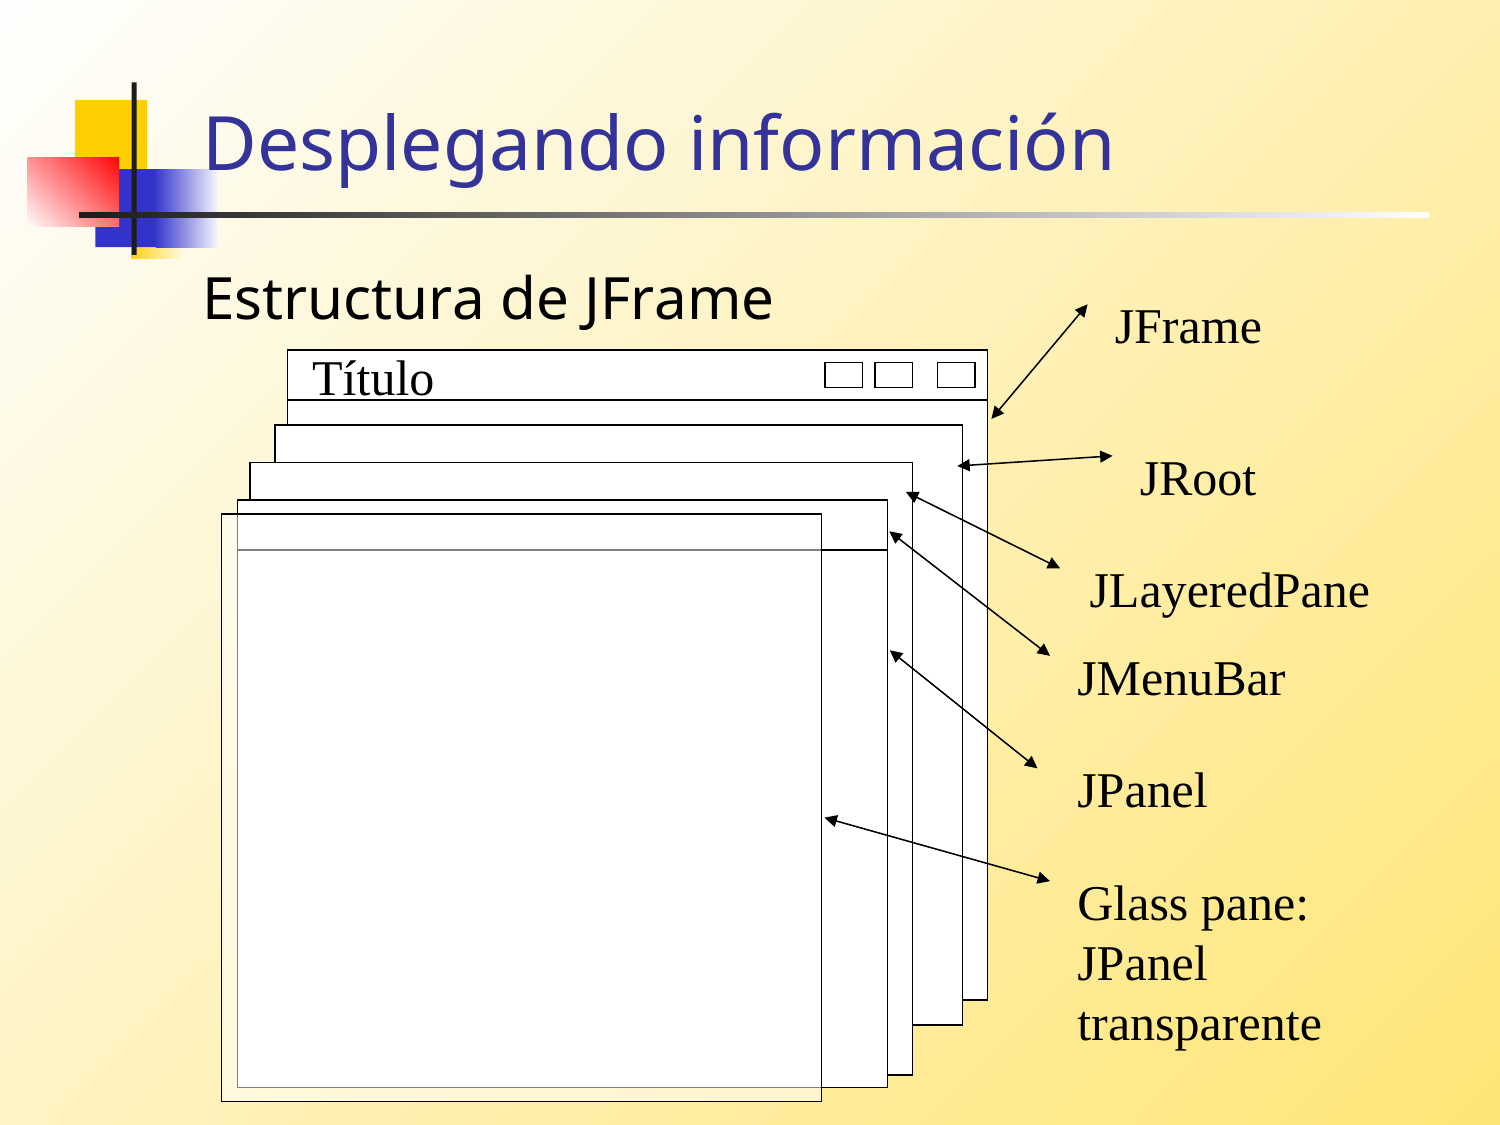

# Desplegando información
Estructura de JFrame
JFrame
Título
JRoot
JLayeredPane
JMenuBar
JPanel
Glass pane: JPanel transparente